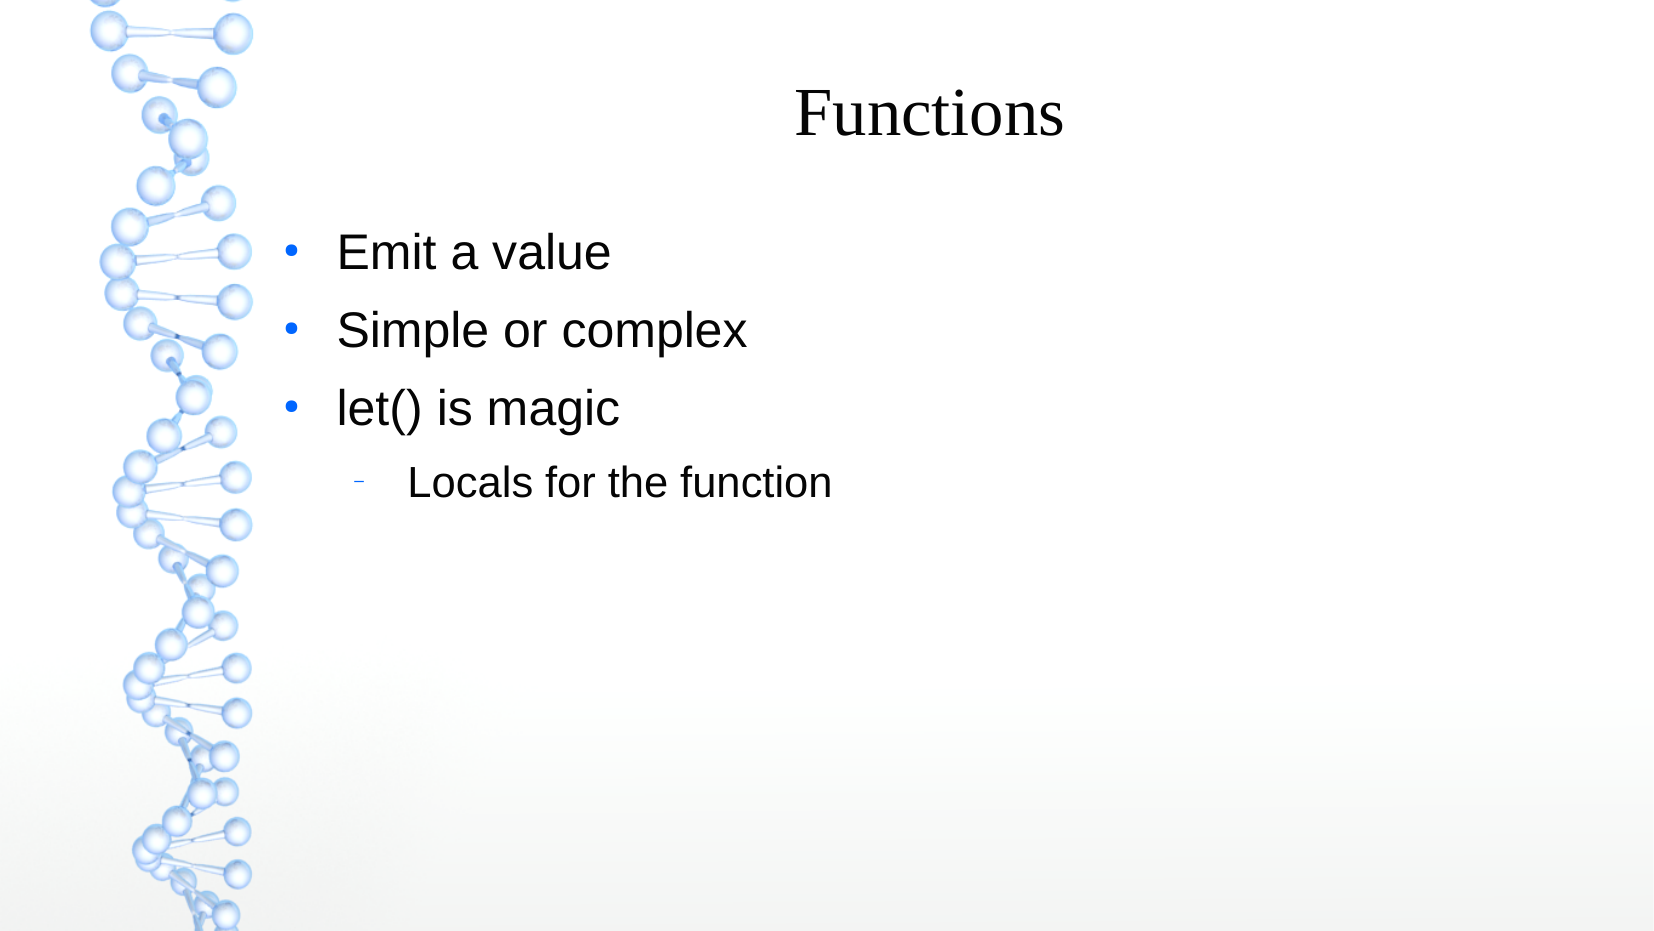

# Functions
Emit a value
Simple or complex
let() is magic
Locals for the function